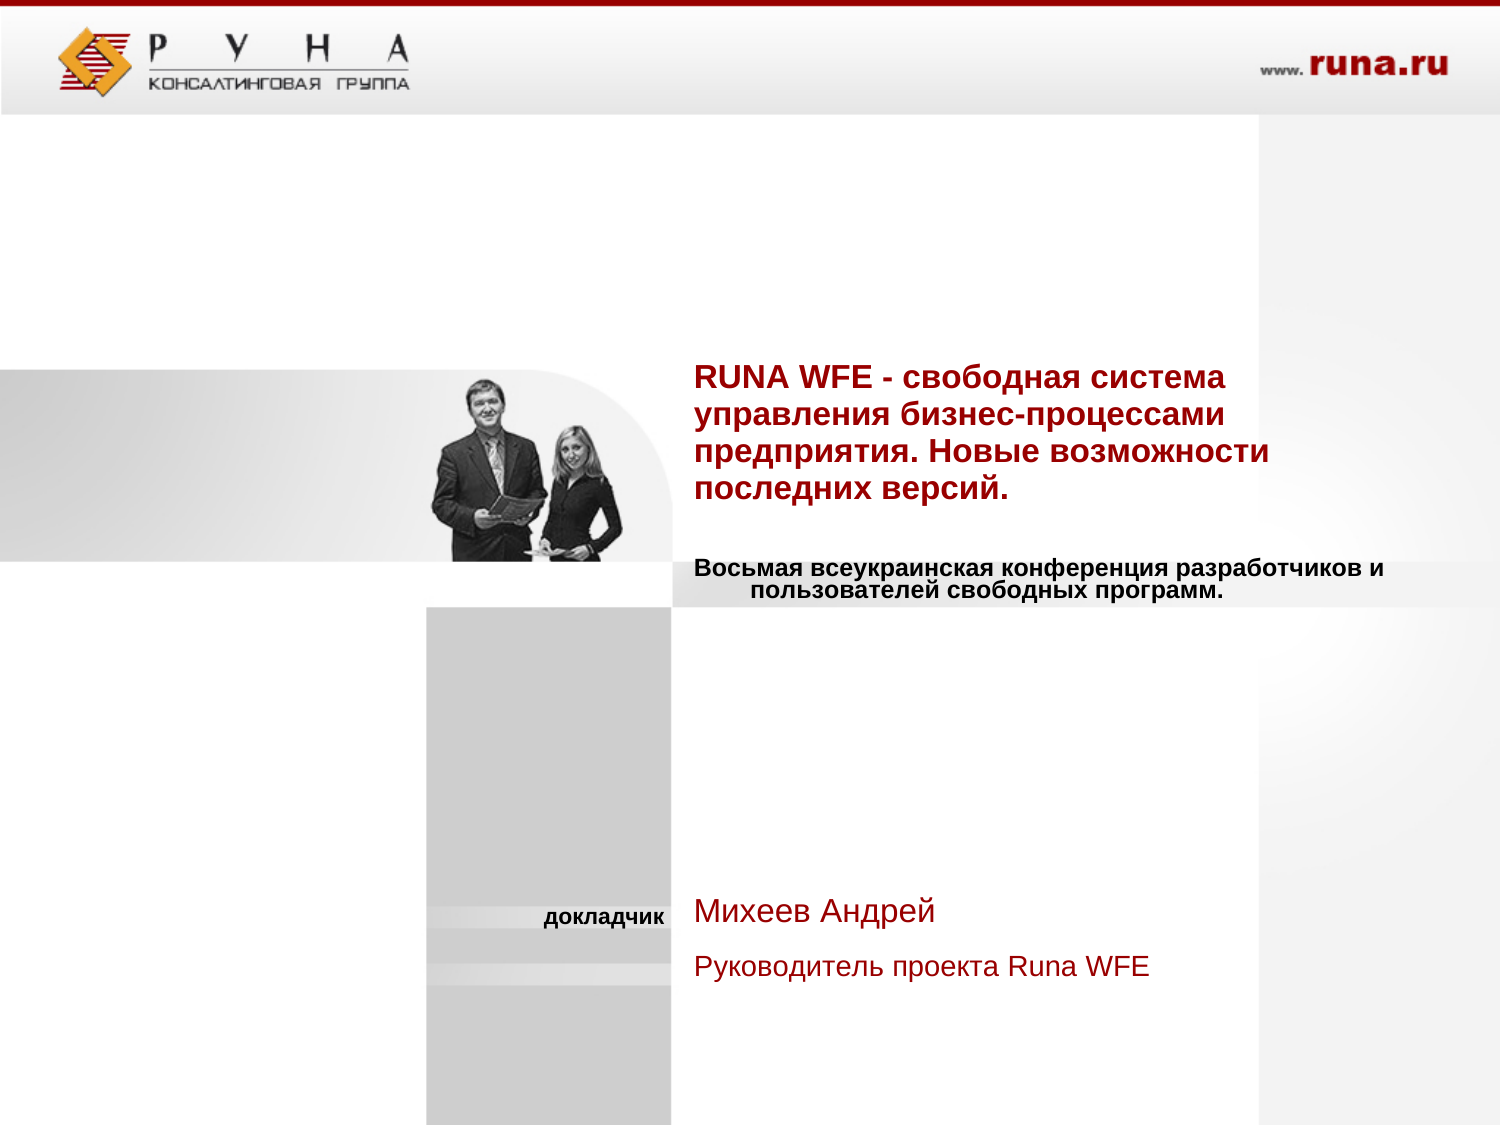

# RUNA WFE - свободная система управления бизнес-процессами предприятия. Новые возможности последних версий.
Восьмая всеукраинская конференция разработчиков и пользователей свободных программ.
Михеев Андрей
докладчик
Руководитель проекта Runa WFE